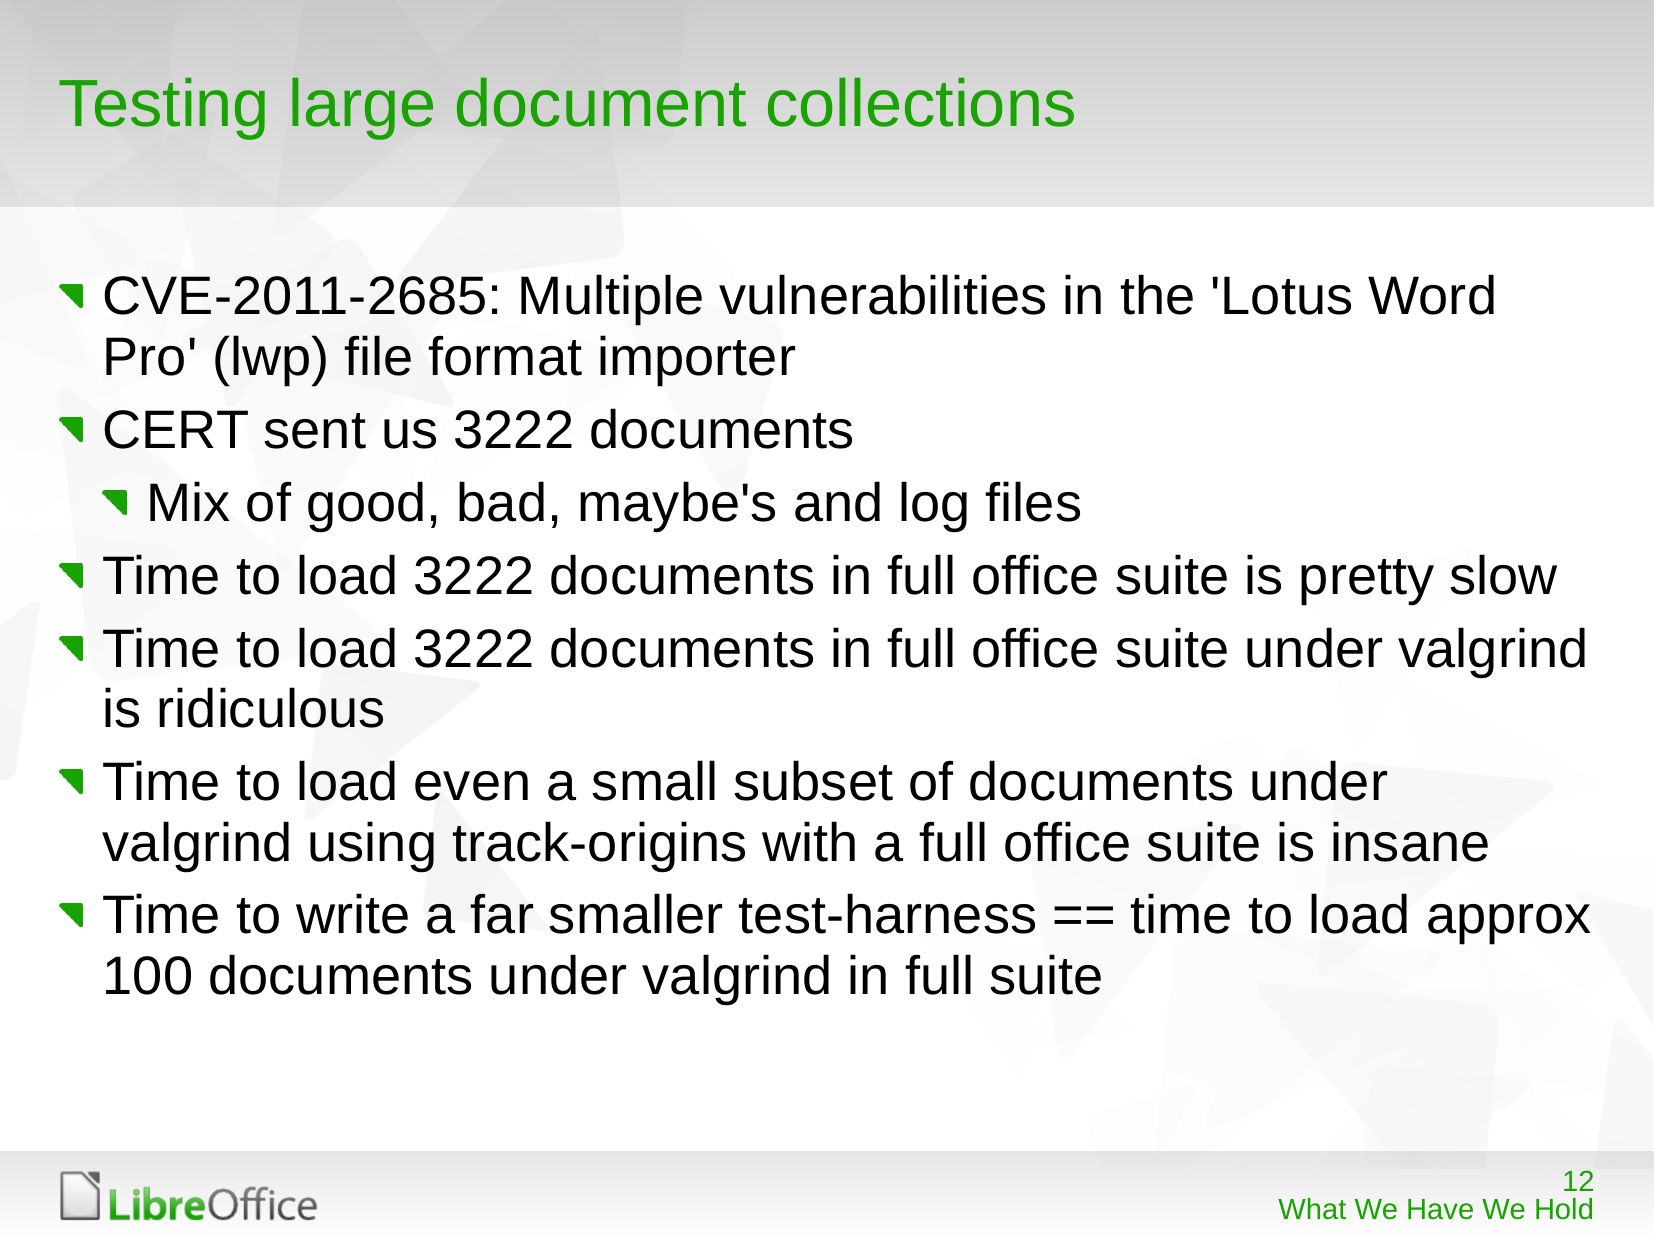

# Testing large document collections
CVE-2011-2685: Multiple vulnerabilities in the 'Lotus Word Pro' (lwp) file format importer
CERT sent us 3222 documents
Mix of good, bad, maybe's and log files
Time to load 3222 documents in full office suite is pretty slow
Time to load 3222 documents in full office suite under valgrind is ridiculous
Time to load even a small subset of documents under valgrind using track-origins with a full office suite is insane
Time to write a far smaller test-harness == time to load approx 100 documents under valgrind in full suite
12
What We Have We Hold